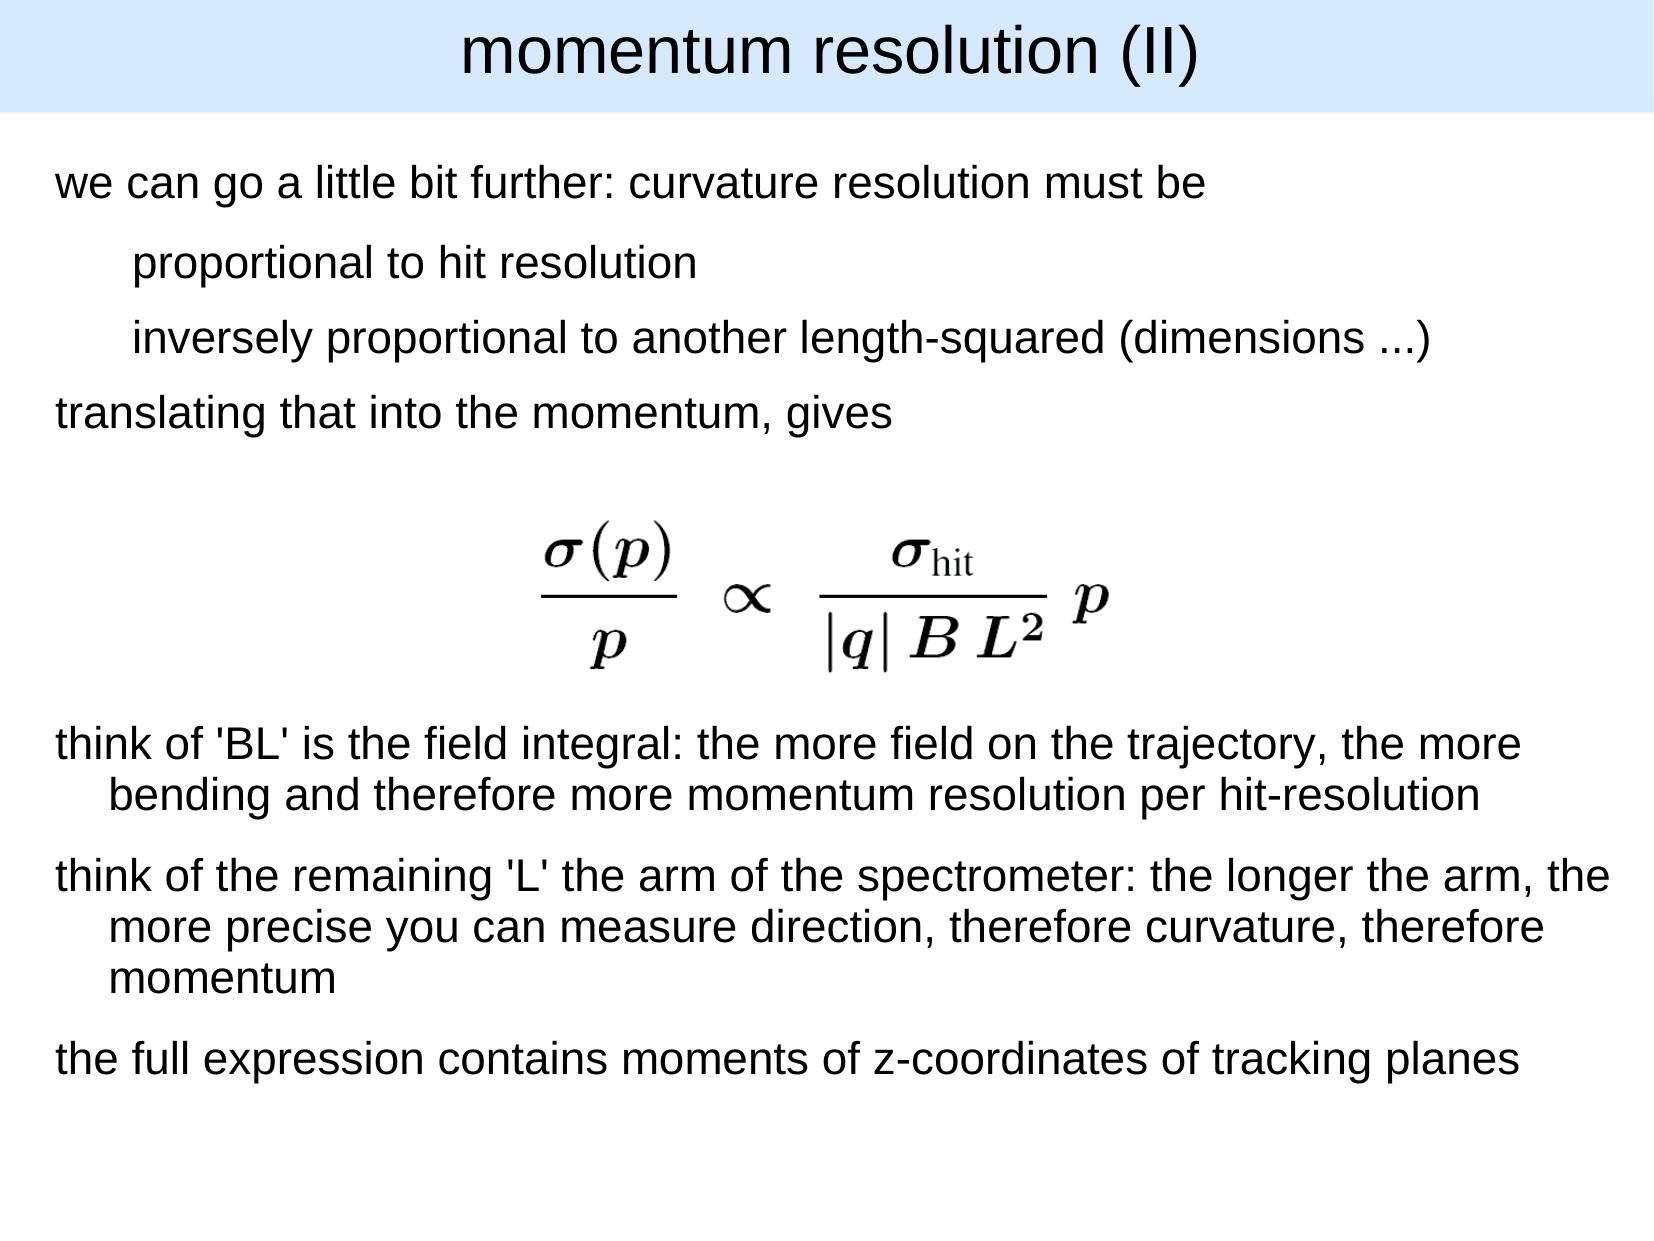

# momentum resolution (II)
we can go a little bit further: curvature resolution must be
proportional to hit resolution
inversely proportional to another length-squared (dimensions ...)
translating that into the momentum, gives
think of 'BL' is the field integral: the more field on the trajectory, the more bending and therefore more momentum resolution per hit-resolution
think of the remaining 'L' the arm of the spectrometer: the longer the arm, the more precise you can measure direction, therefore curvature, therefore momentum
the full expression contains moments of z-coordinates of tracking planes